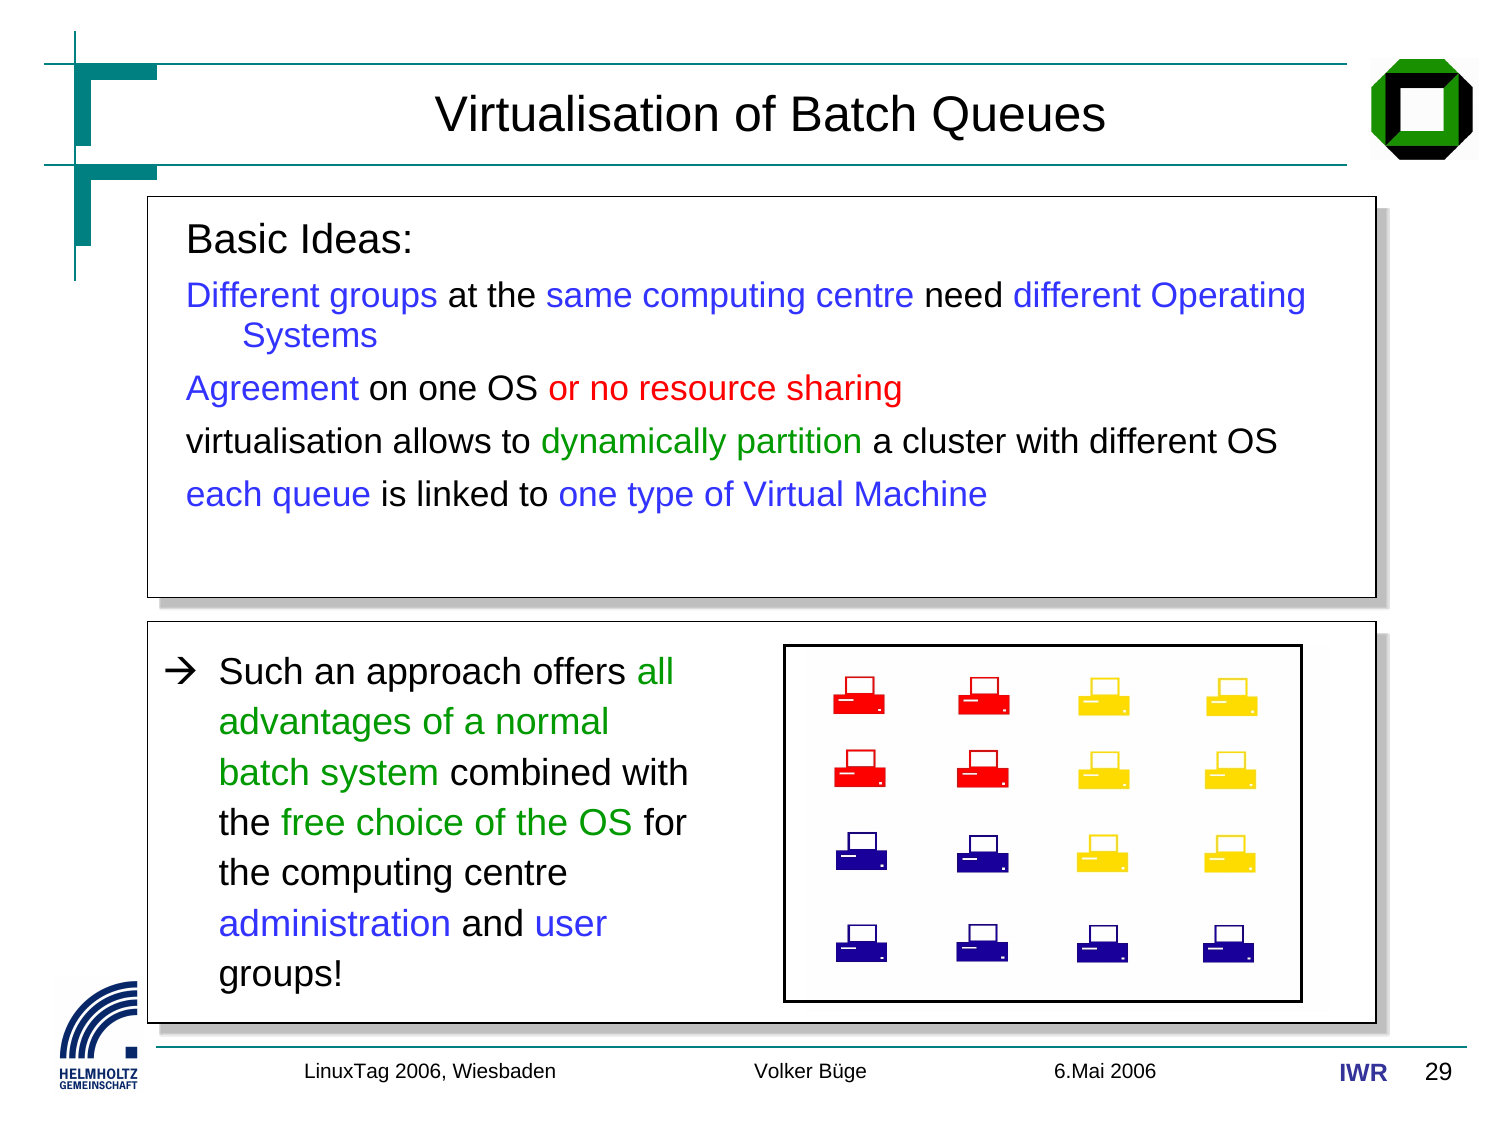

# Virtualisation of Batch Queues
Basic Ideas:
Different groups at the same computing centre need different Operating Systems
Agreement on one OS or no resource sharing
virtualisation allows to dynamically partition a cluster with different OS
each queue is linked to one type of Virtual Machine
	Such an approach offers all advantages of a normal batch system combined with the free choice of the OS for the computing centre administration and user groups!
29